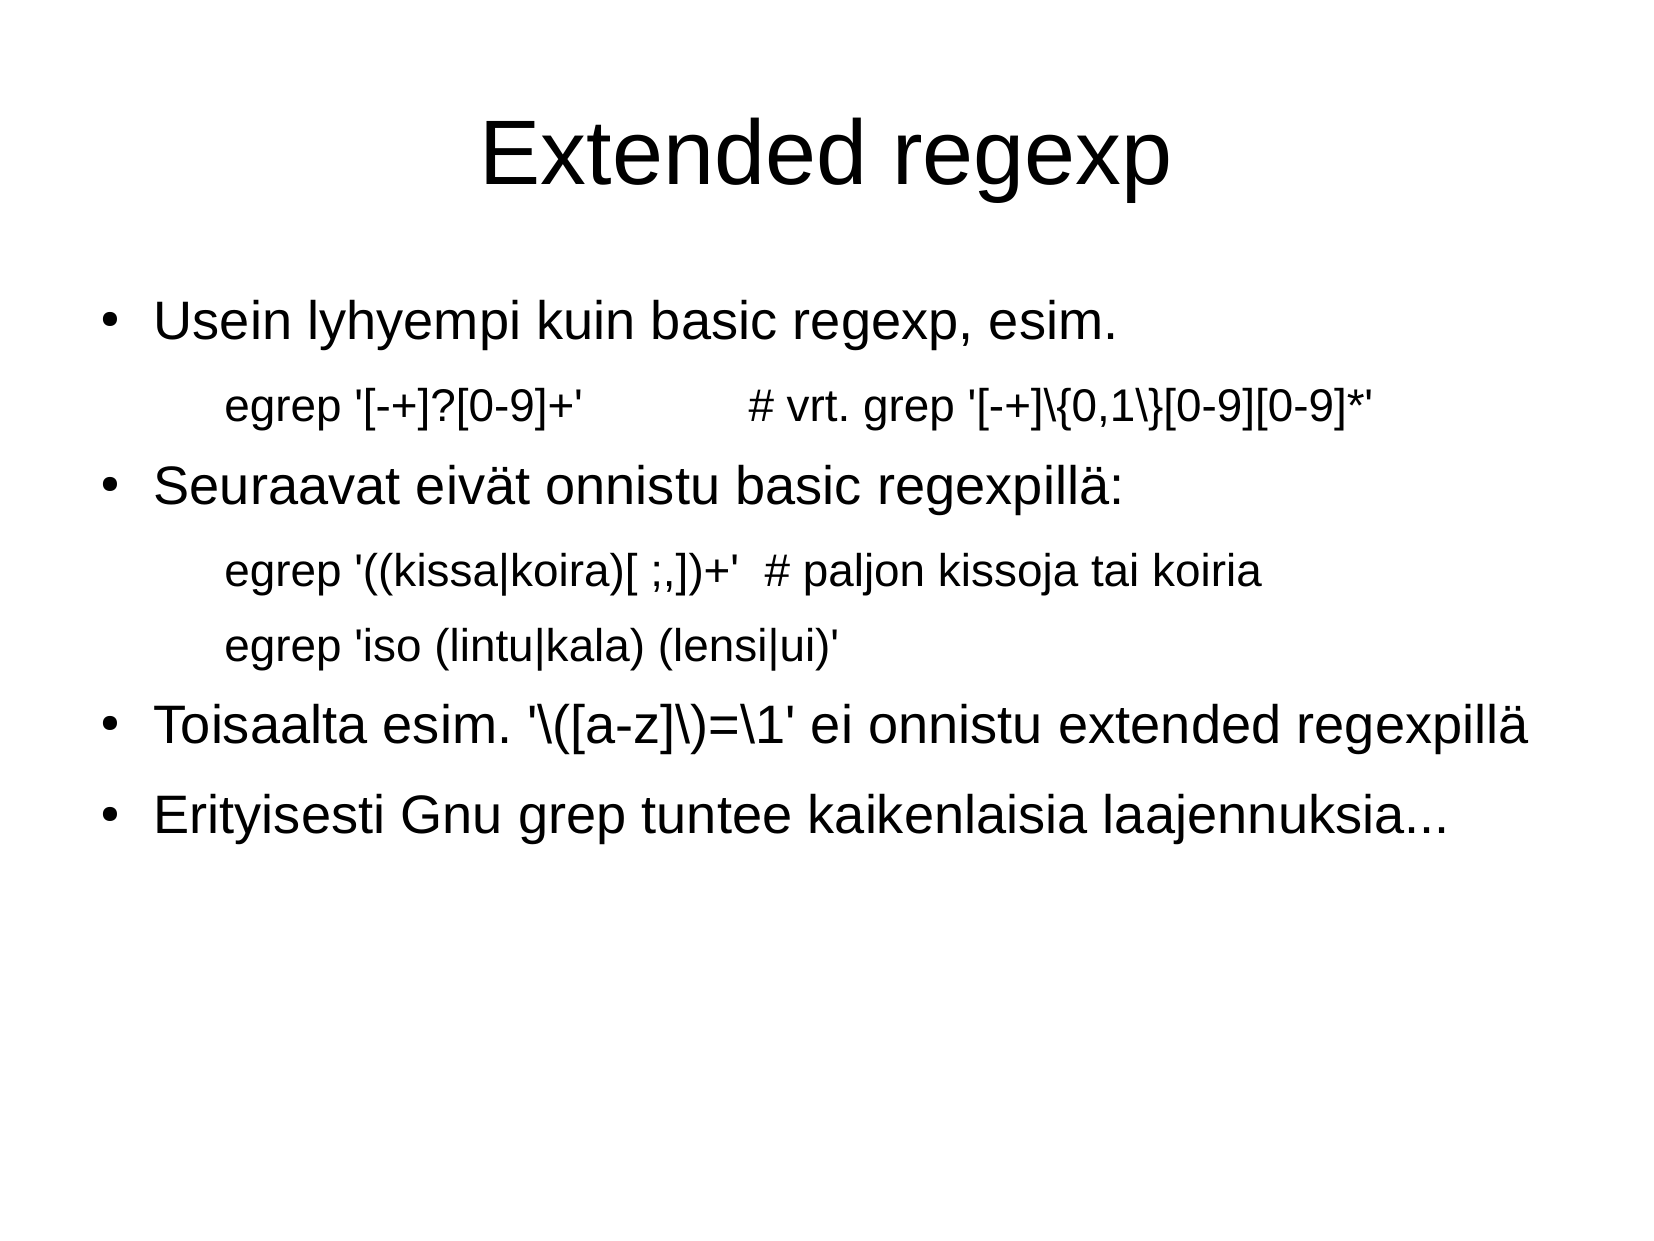

# Extended regexp
Usein lyhyempi kuin basic regexp, esim.
egrep '[-+]?[0-9]+' # vrt. grep '[-+]\{0,1\}[0-9][0-9]*'
Seuraavat eivät onnistu basic regexpillä:
egrep '((kissa|koira)[ ;,])+' # paljon kissoja tai koiria
egrep 'iso (lintu|kala) (lensi|ui)'
Toisaalta esim. '\([a-z]\)=\1' ei onnistu extended regexpillä
Erityisesti Gnu grep tuntee kaikenlaisia laajennuksia...